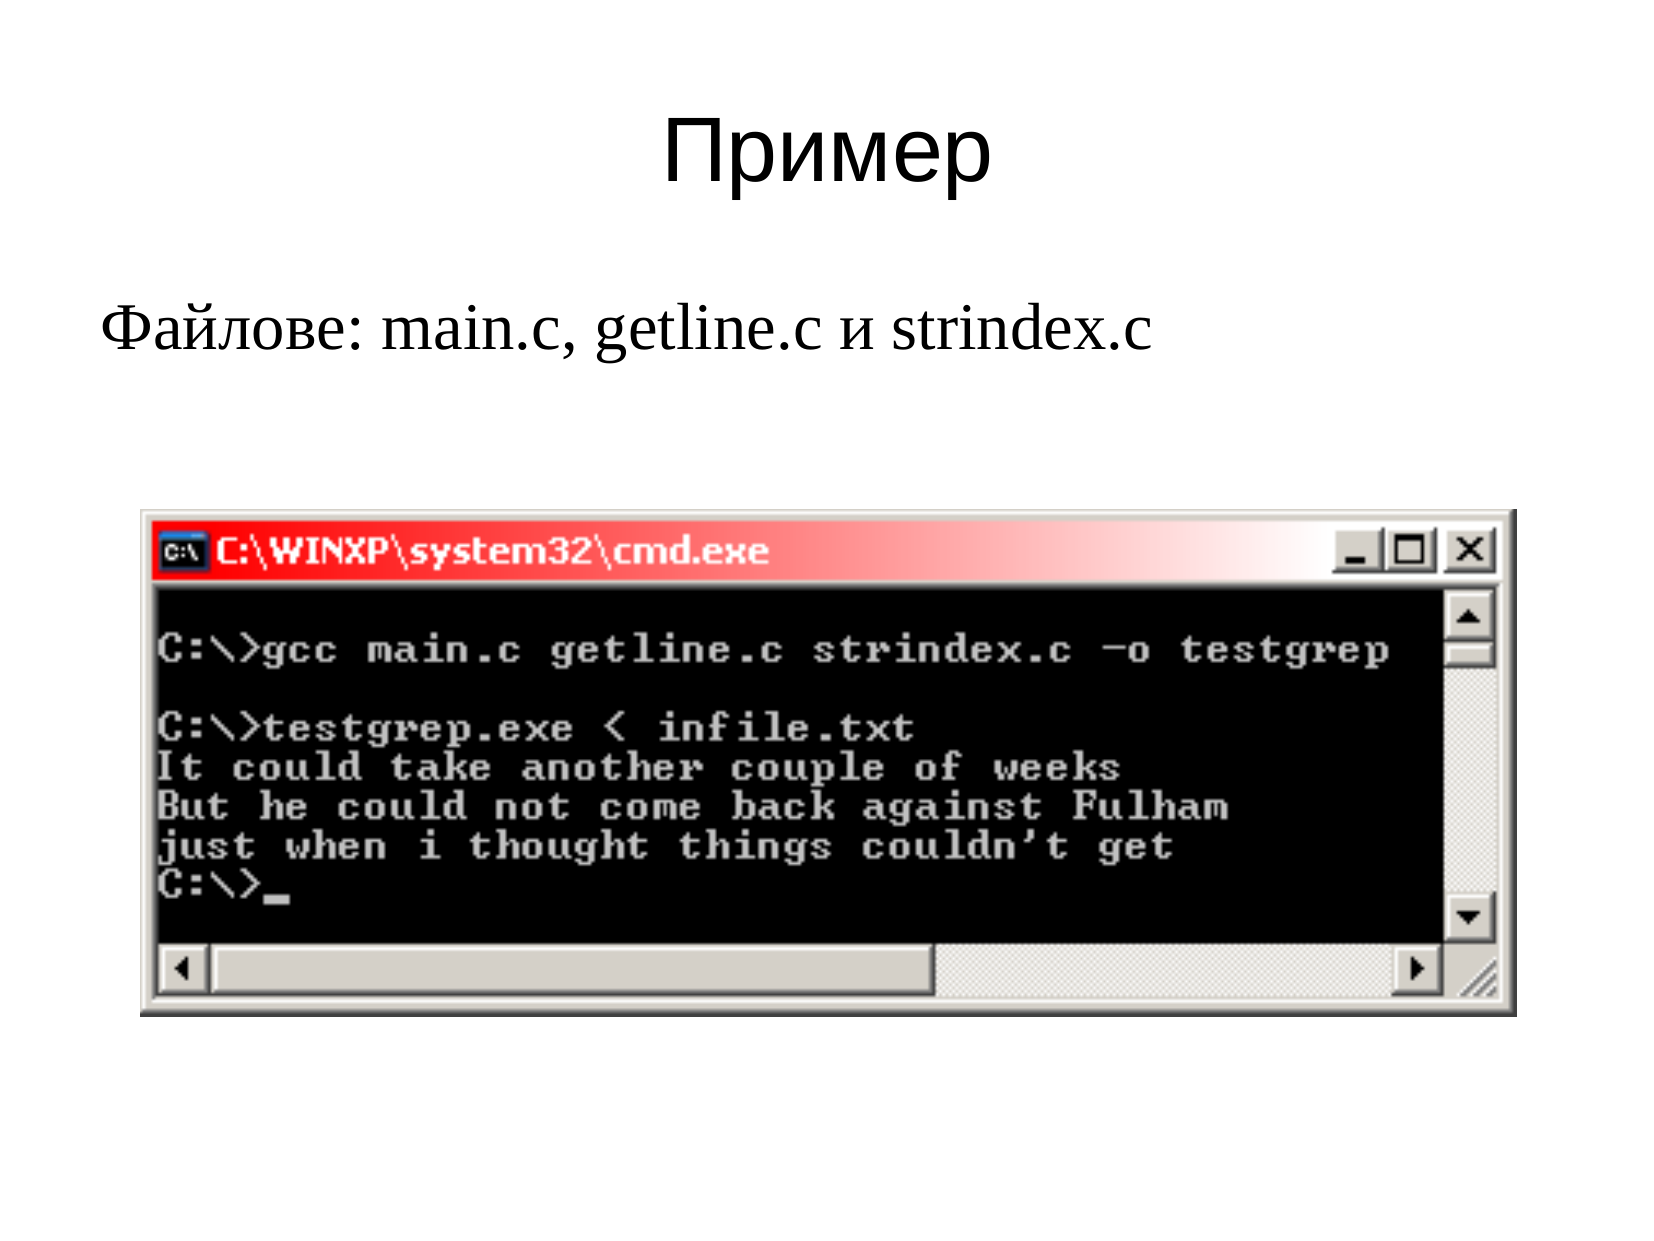

# Пример
Файлове: main.c, getline.c и strindex.c